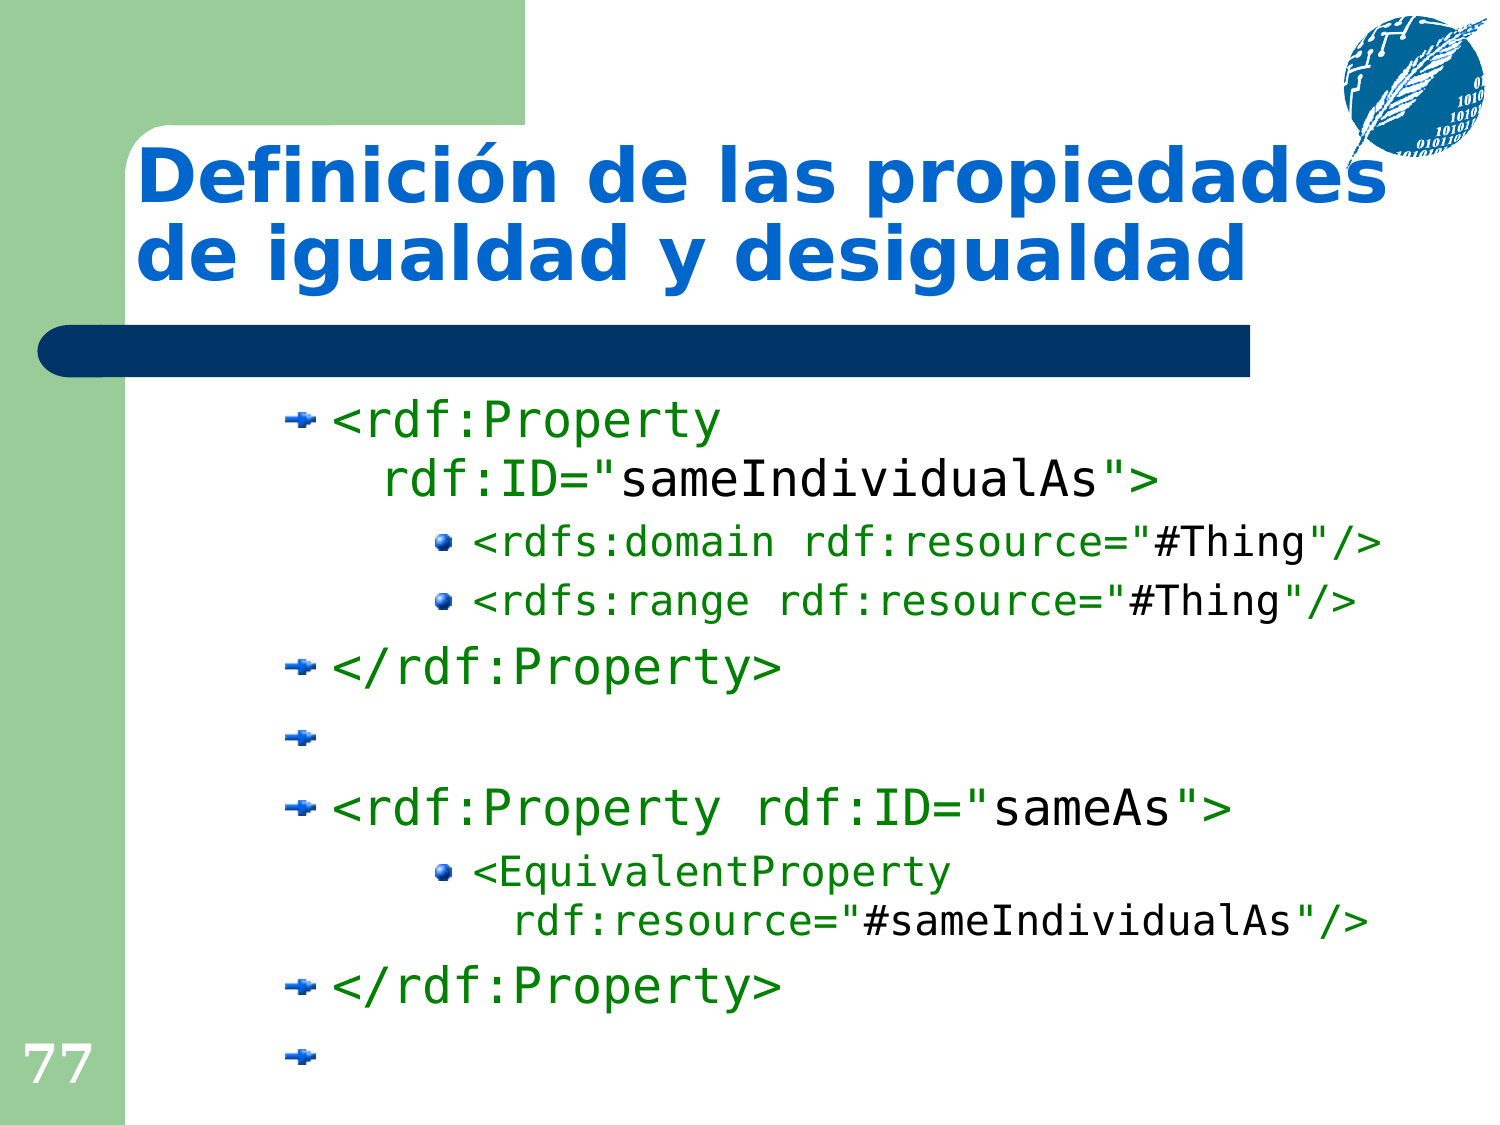

# Definición de las propiedades de igualdad y desigualdad
<rdf:Property rdf:ID="sameIndividualAs">
<rdfs:domain rdf:resource="#Thing"/>
<rdfs:range rdf:resource="#Thing"/>
</rdf:Property>
<rdf:Property rdf:ID="sameAs">
<EquivalentProperty rdf:resource="#sameIndividualAs"/>
</rdf:Property>
77